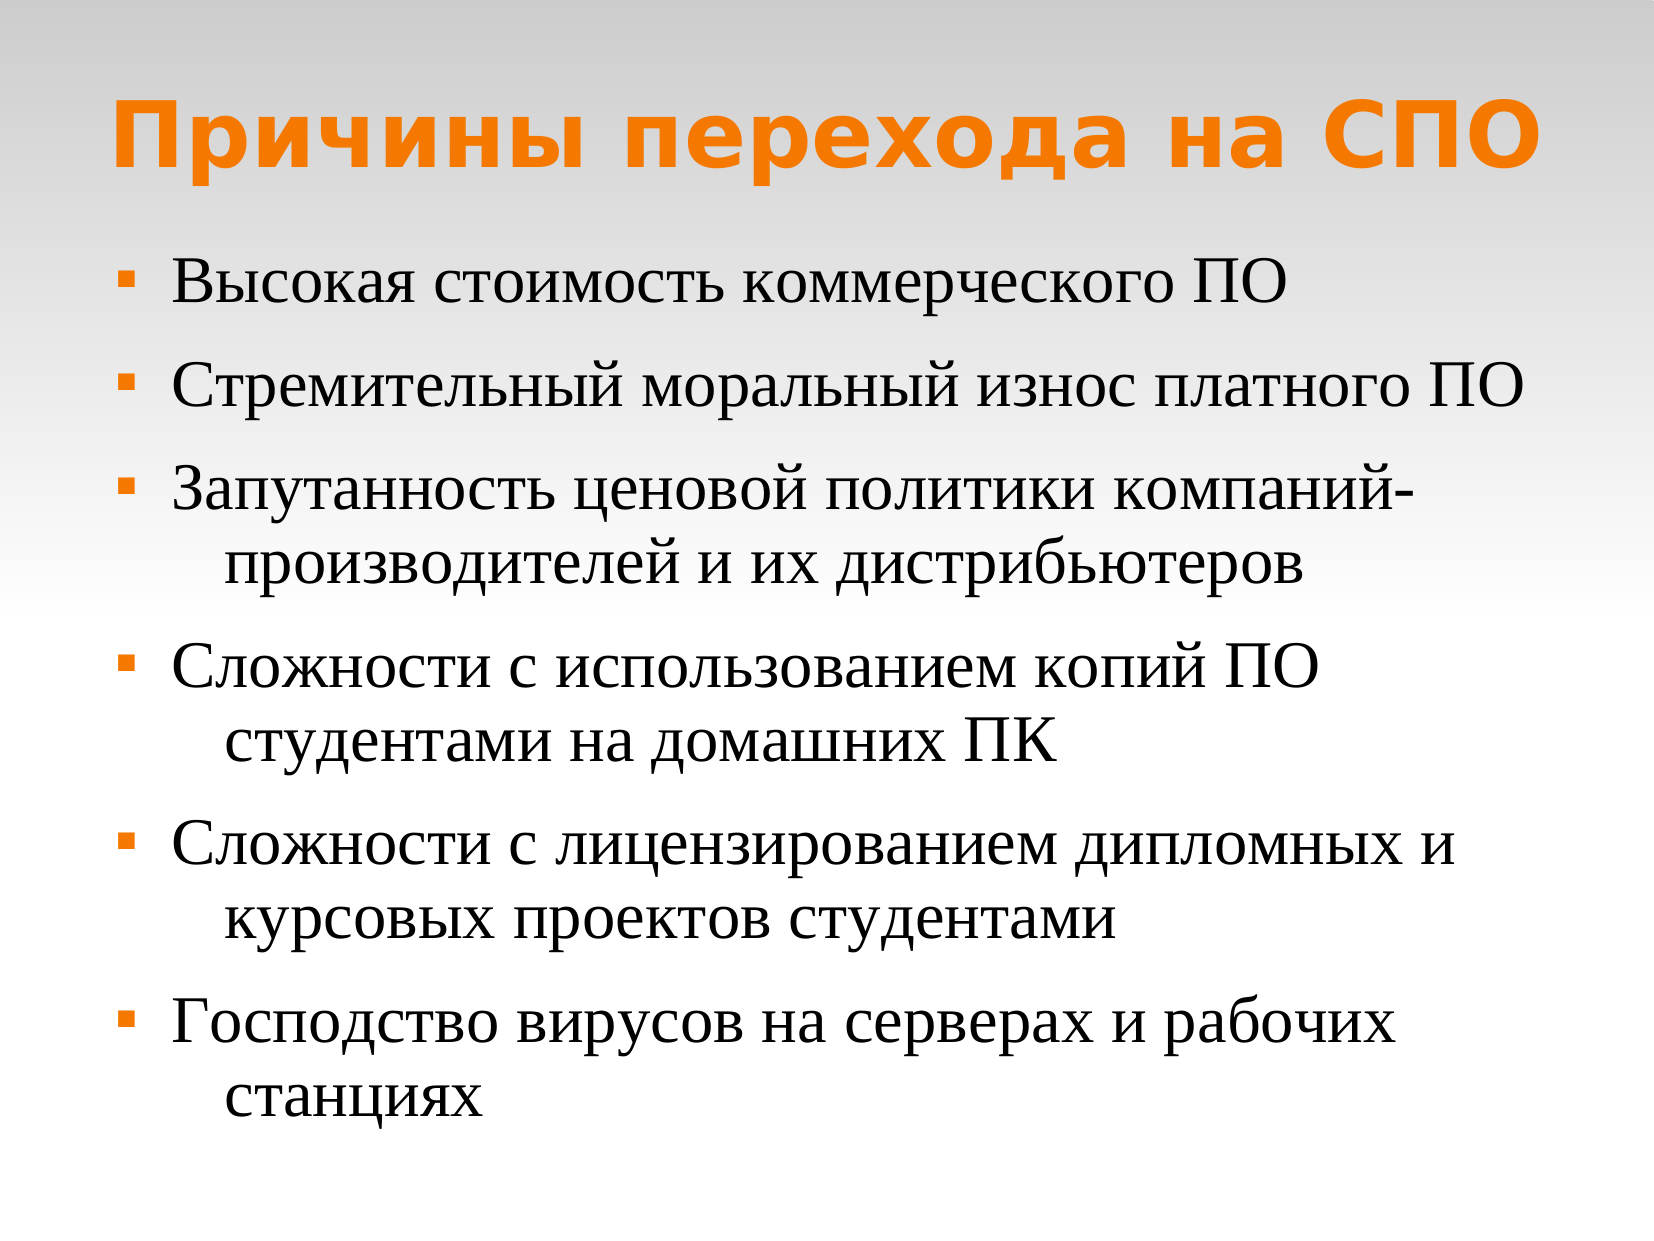

# Причины перехода на СПО
Высокая стоимость коммерческого ПО
Стремительный моральный износ платного ПО
Запутанность ценовой политики компаний-производителей и их дистрибьютеров
Сложности с использованием копий ПО студентами на домашних ПК
Сложности с лицензированием дипломных и курсовых проектов студентами
Господство вирусов на серверах и рабочих станциях